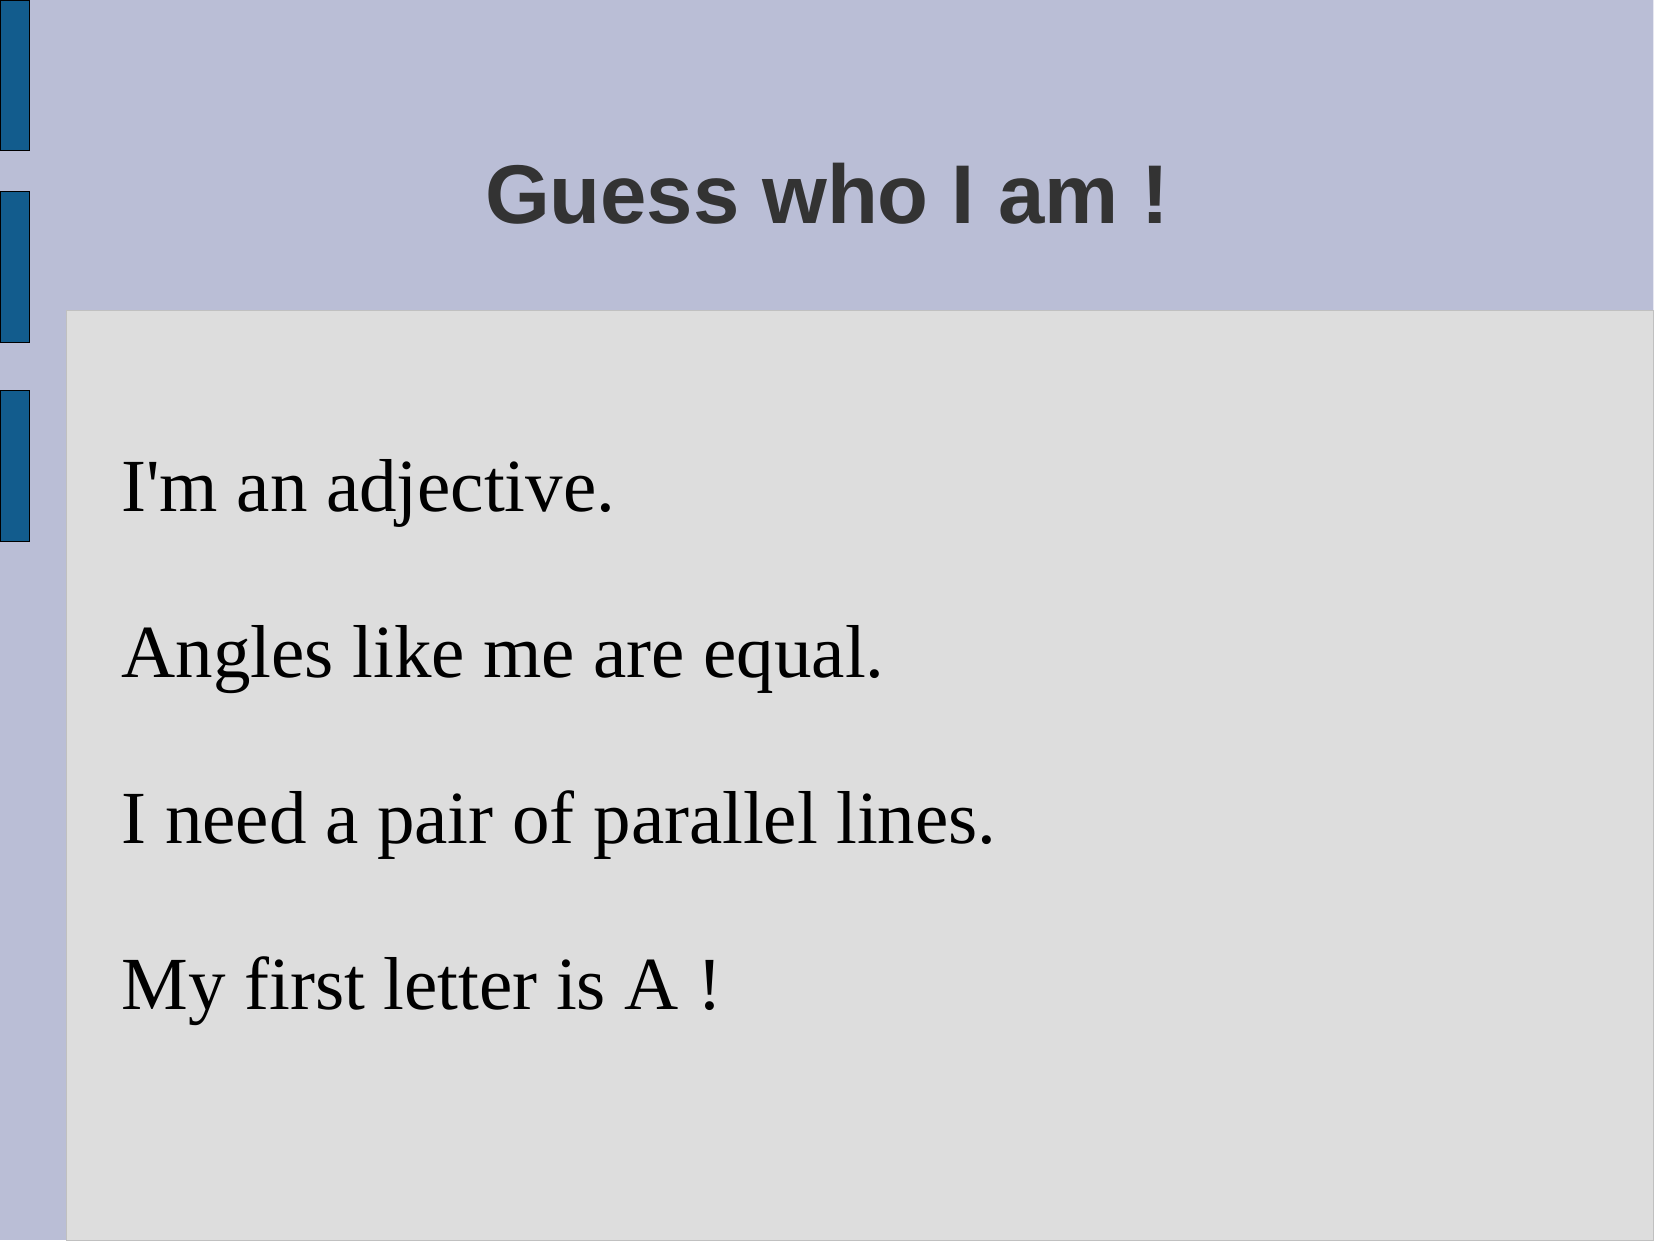

# Guess who I am !
I'm an adjective.
Angles like me are equal.
I need a pair of parallel lines.
My first letter is A !